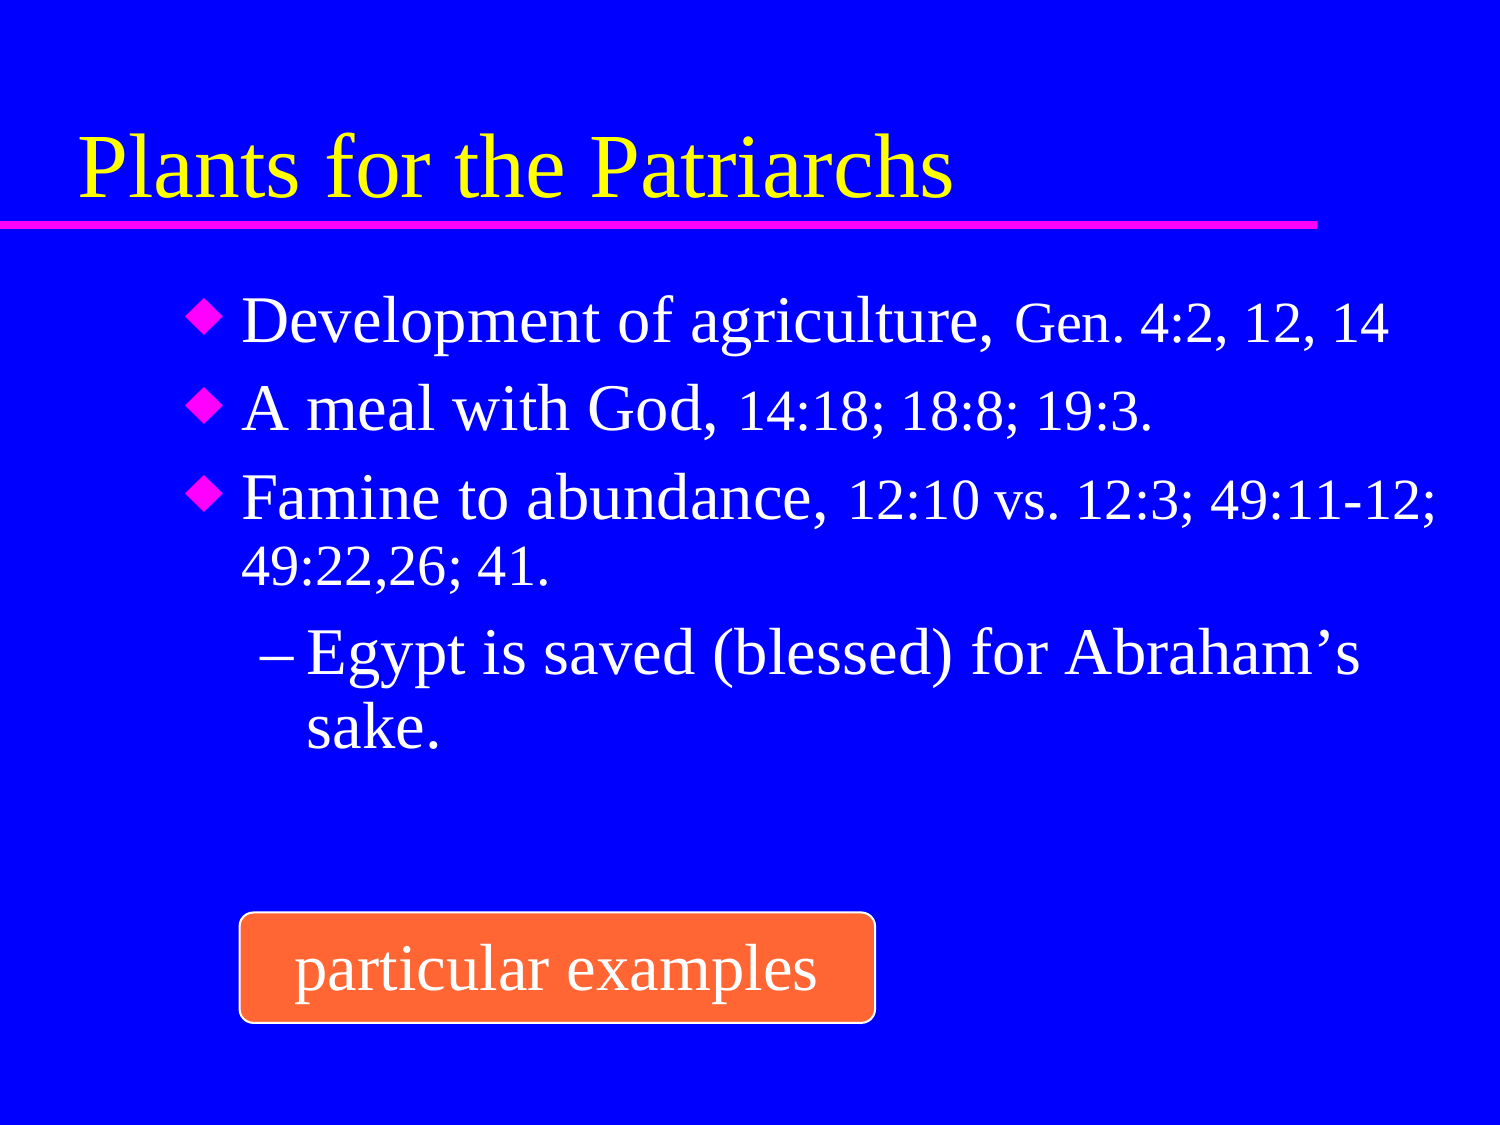

# Plants for the Patriarchs
Development of agriculture, Gen. 4:2, 12, 14
A meal with God, 14:18; 18:8; 19:3.
Famine to abundance, 12:10 vs. 12:3; 49:11-12; 49:22,26; 41.
Egypt is saved (blessed) for Abraham’s sake.
particular examples